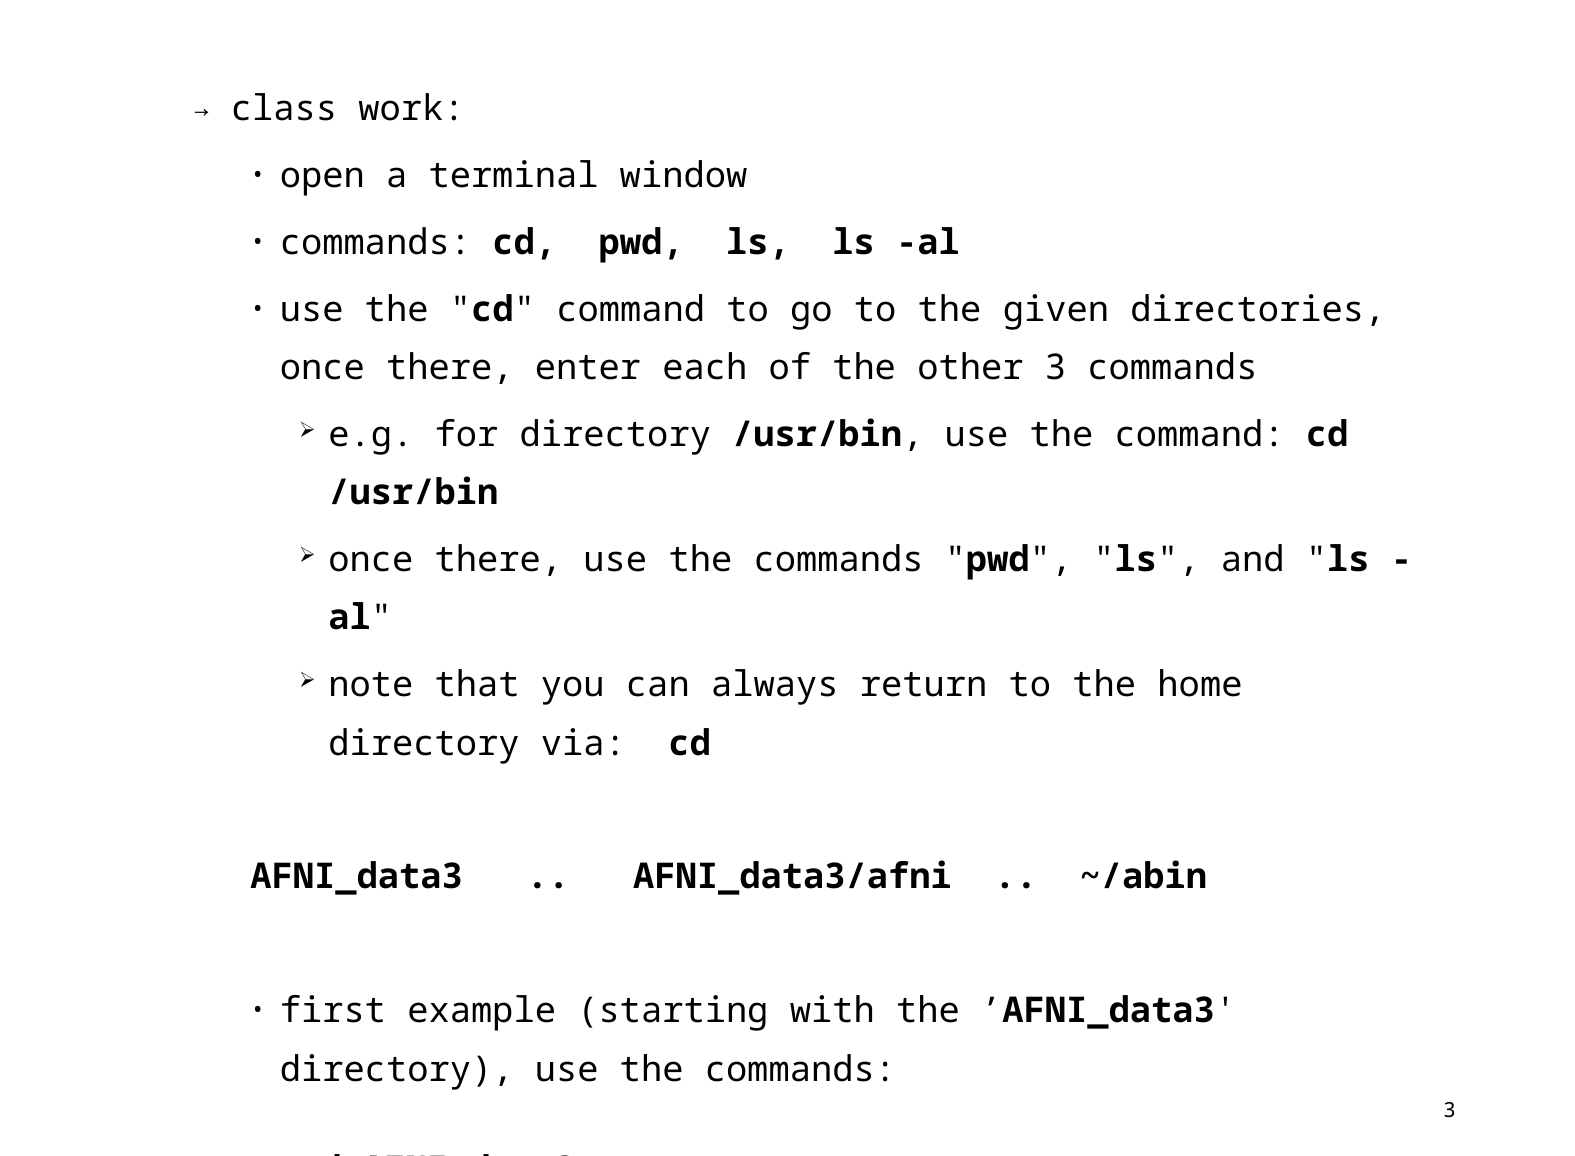

# class work:
open a terminal window
commands: cd, pwd, ls, ls -al
use the "cd" command to go to the given directories, once there, enter each of the other 3 commands
e.g. for directory /usr/bin, use the command: cd /usr/bin
once there, use the commands "pwd", "ls", and "ls -al"
note that you can always return to the home directory via: cd
AFNI_data3 .. AFNI_data3/afni .. ~/abin
first example (starting with the ’AFNI_data3' directory), use the commands:
cd AFNI_data3
pwd
ls
ls -al